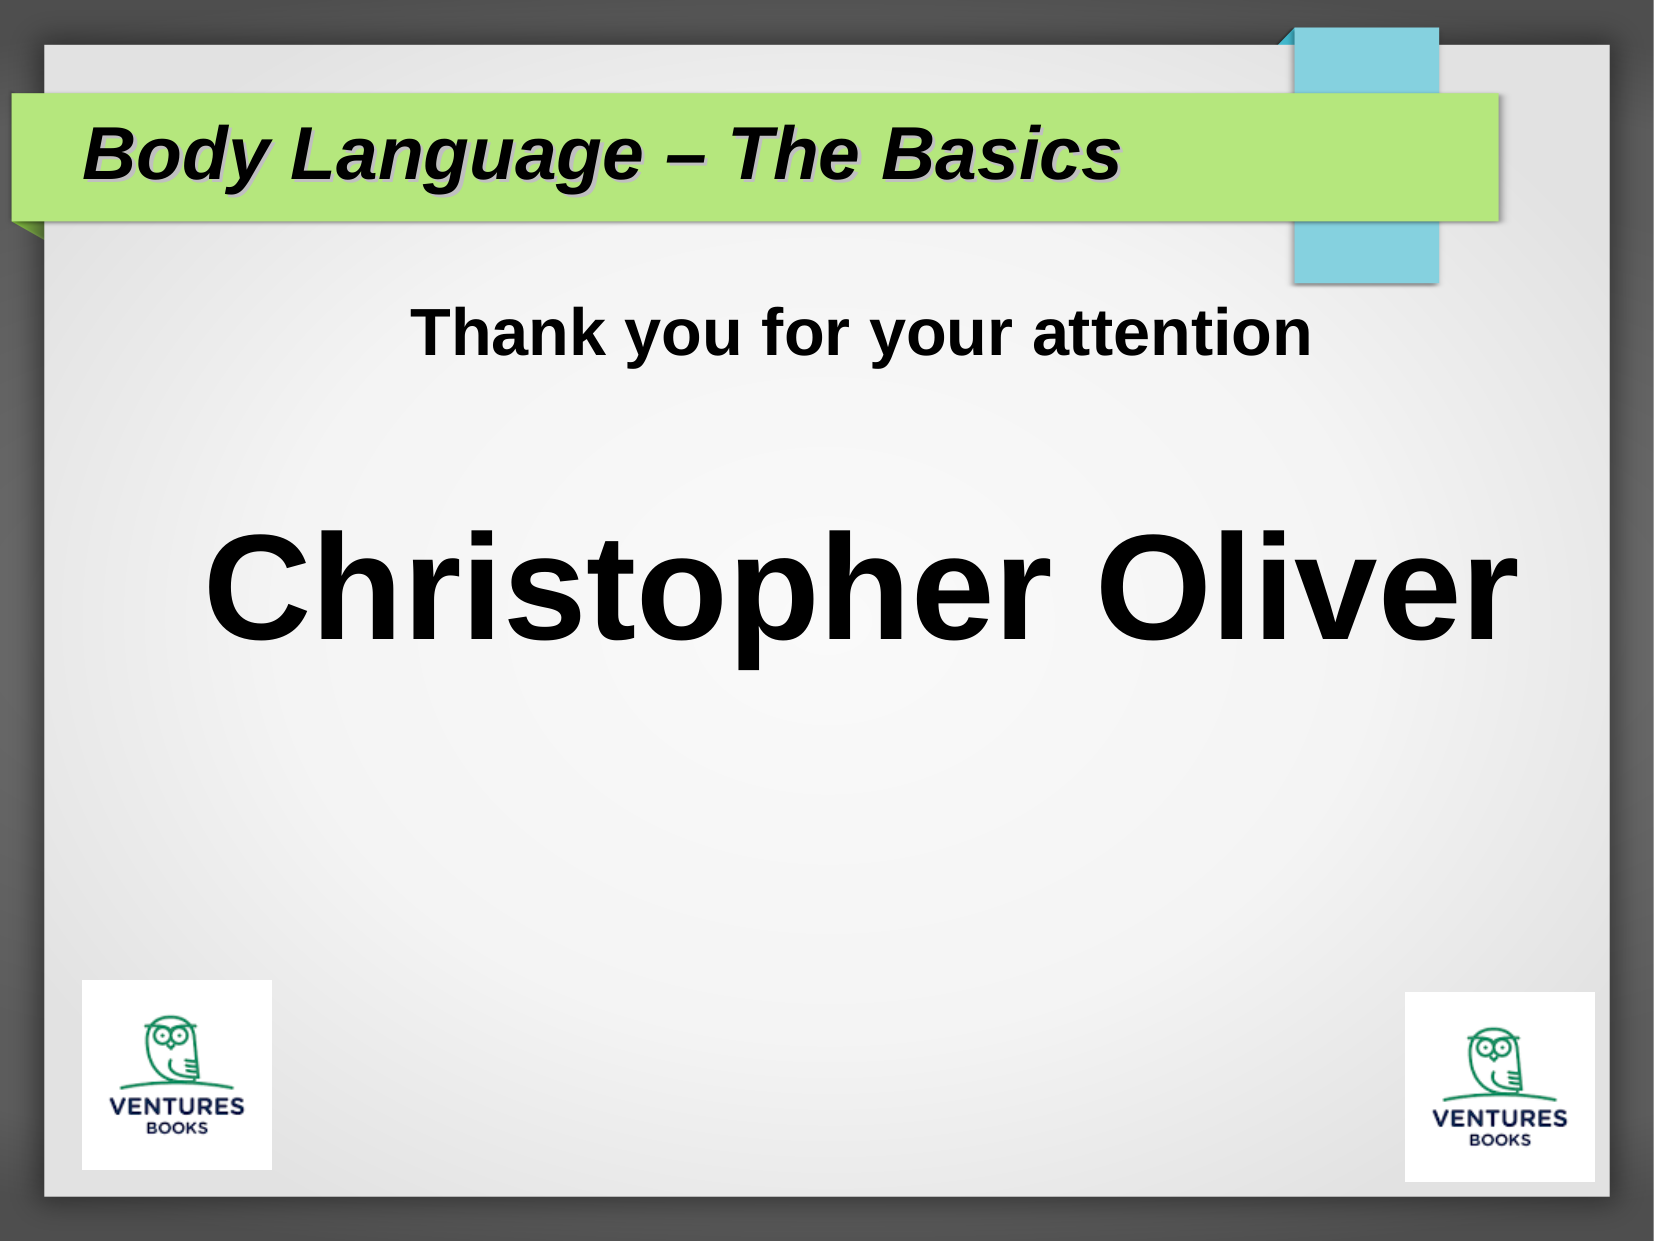

# Body Language – The Basics
Thank you for your attention
Christopher Oliver